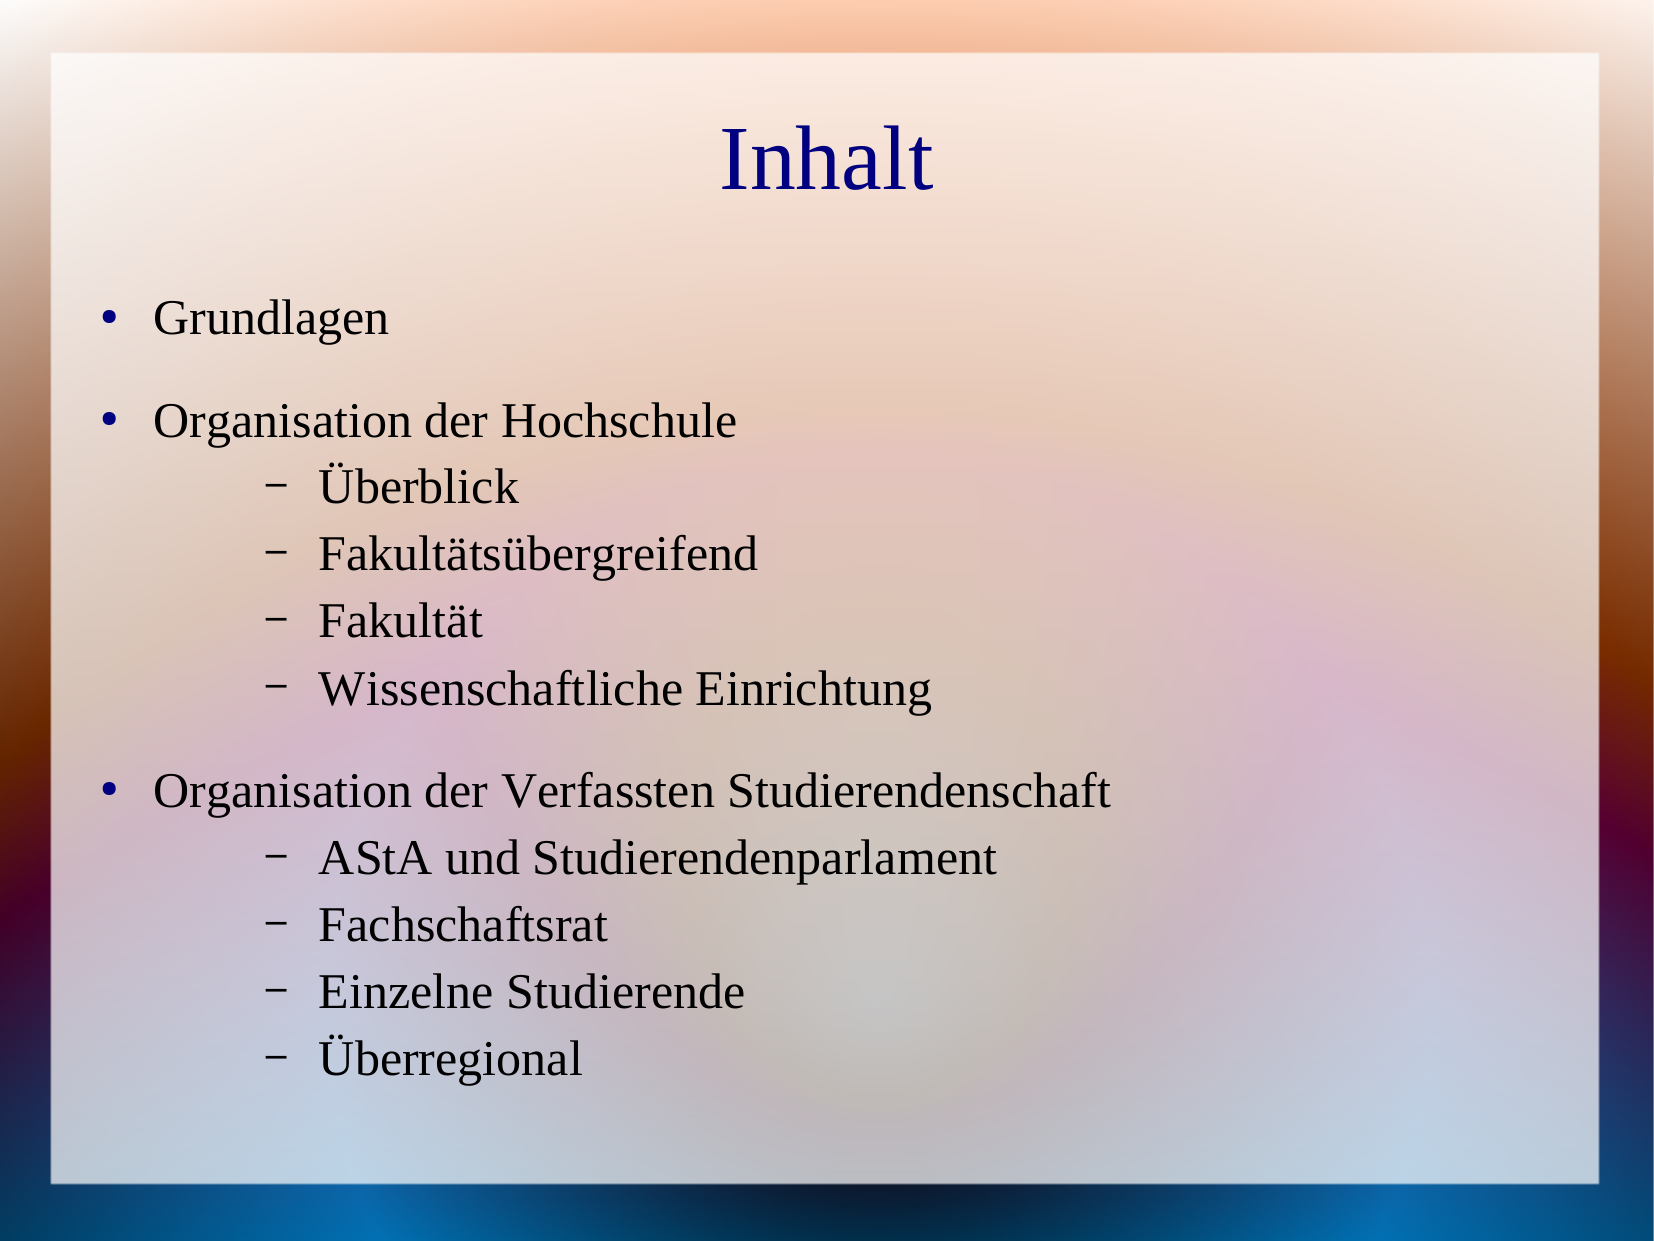

# Inhalt
Grundlagen
Organisation der Hochschule
Überblick
Fakultätsübergreifend
Fakultät
Wissenschaftliche Einrichtung
Organisation der Verfassten Studierendenschaft
AStA und Studierendenparlament
Fachschaftsrat
Einzelne Studierende
Überregional